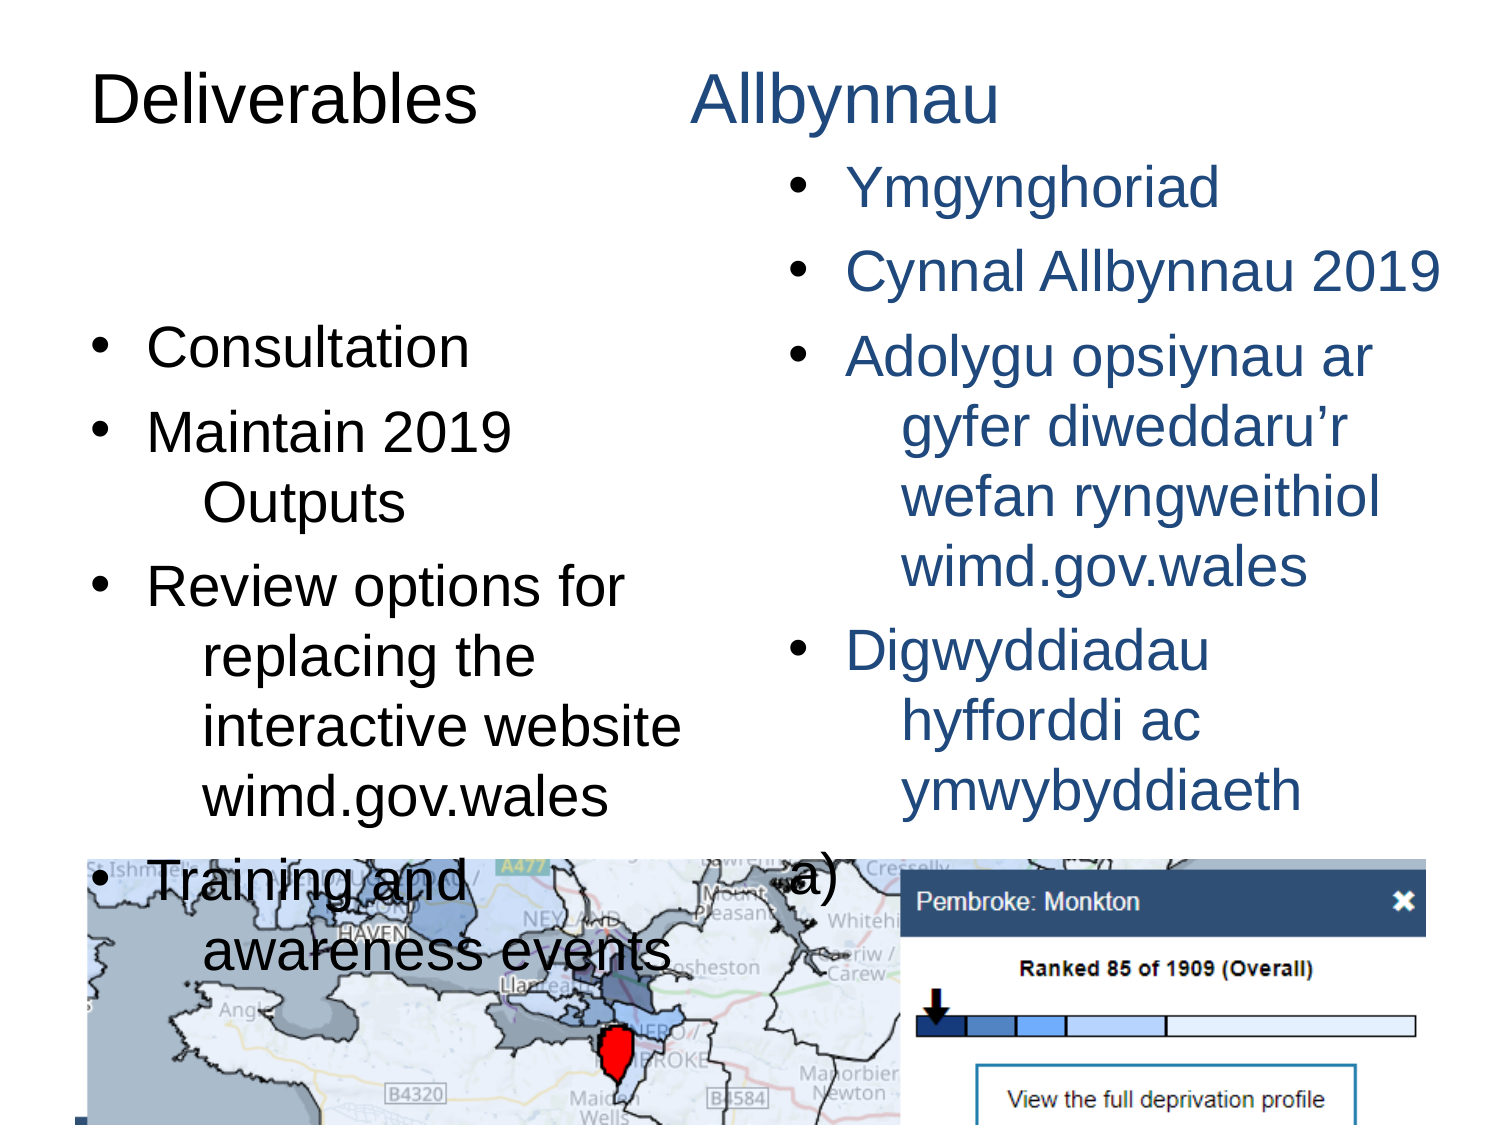

Deliverables			Allbynnau
Ymgynghoriad
Cynnal Allbynnau 2019
Adolygu opsiynau ar gyfer diweddaru’r wefan ryngweithiol wimd.gov.wales
Digwyddiadau
hyfforddi ac ymwybyddiaeth
# Consultation
Maintain 2019 Outputs
Review options for replacing the interactive website wimd.gov.wales
Training and awareness events